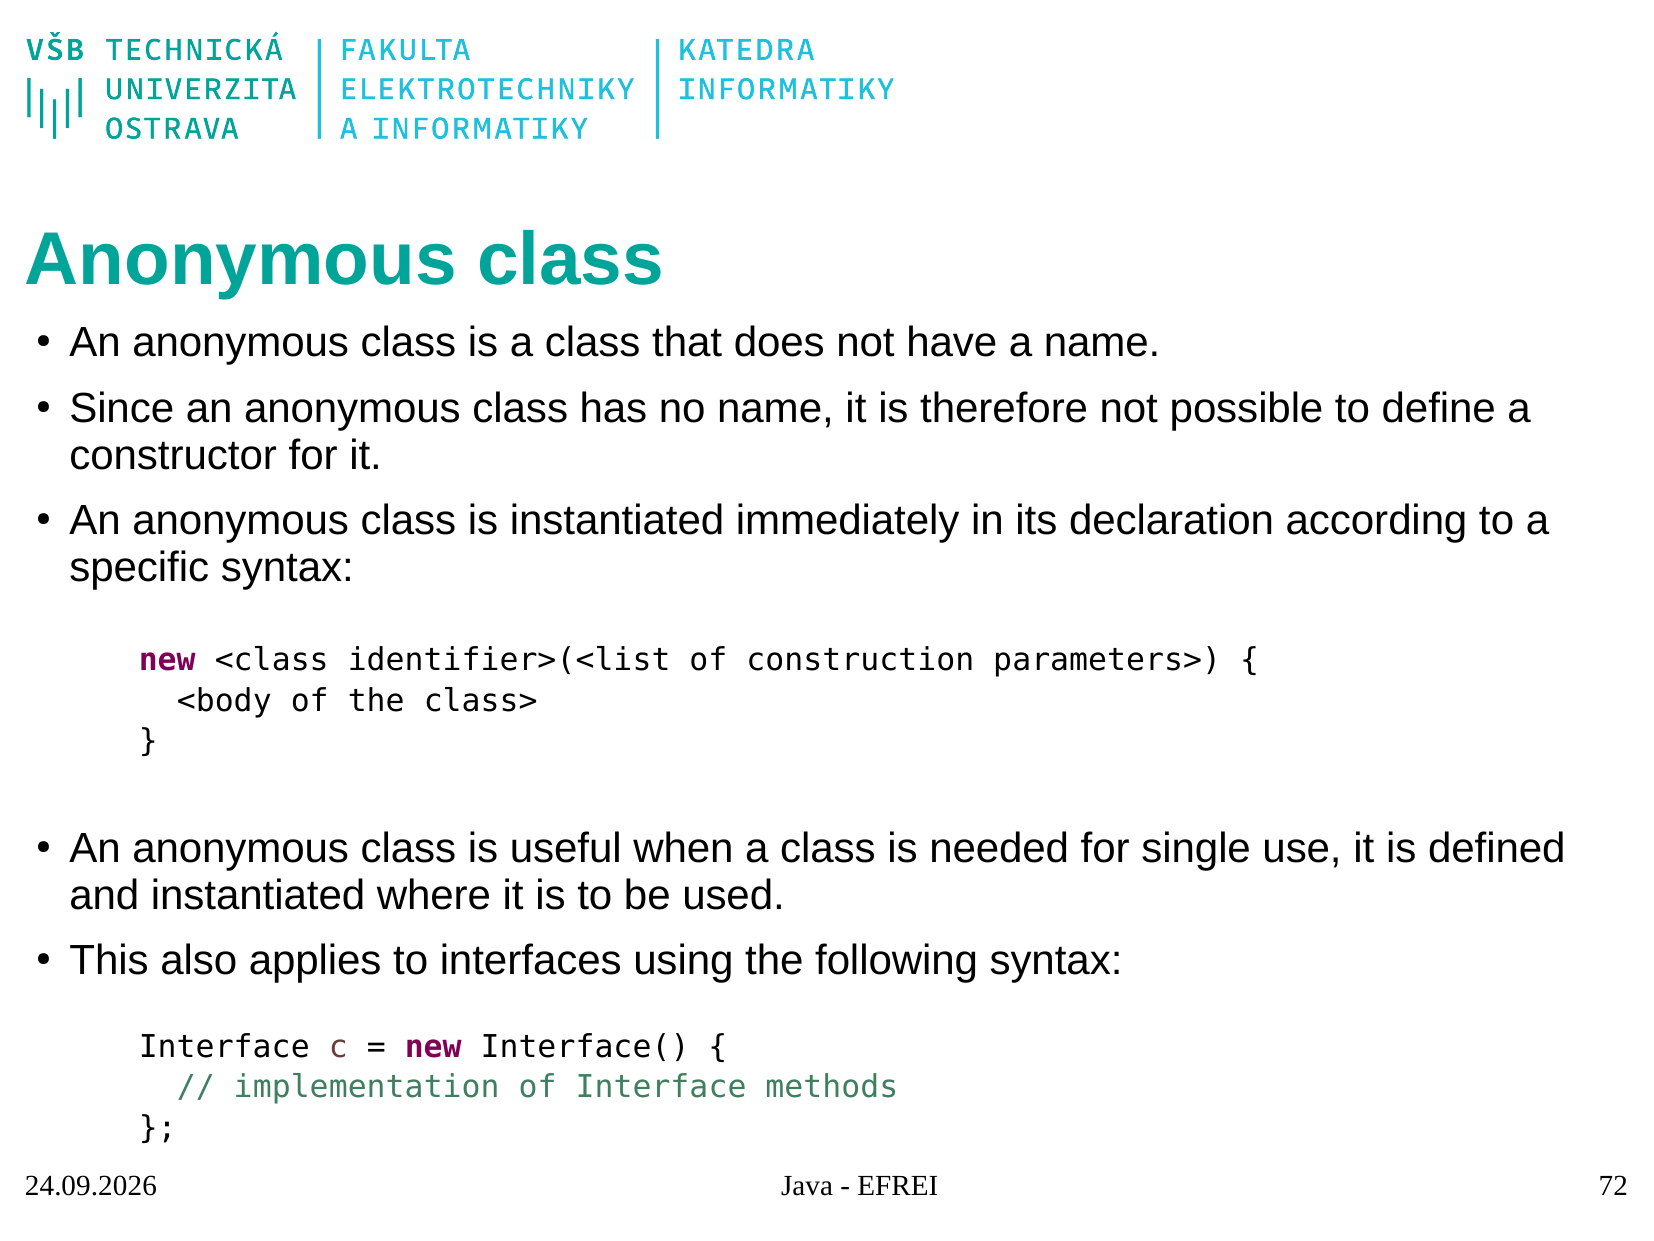

# Anonymous class
An anonymous class is a class that does not have a name.
Since an anonymous class has no name, it is therefore not possible to define a constructor for it.
An anonymous class is instantiated immediately in its declaration according to a specific syntax:
 new <class identifier>(<list of construction parameters>) {
 <body of the class>
 }
An anonymous class is useful when a class is needed for single use, it is defined and instantiated where it is to be used.
This also applies to interfaces using the following syntax:
 Interface c = new Interface() {
 // implementation of Interface methods
 };
Java - EFREI
72